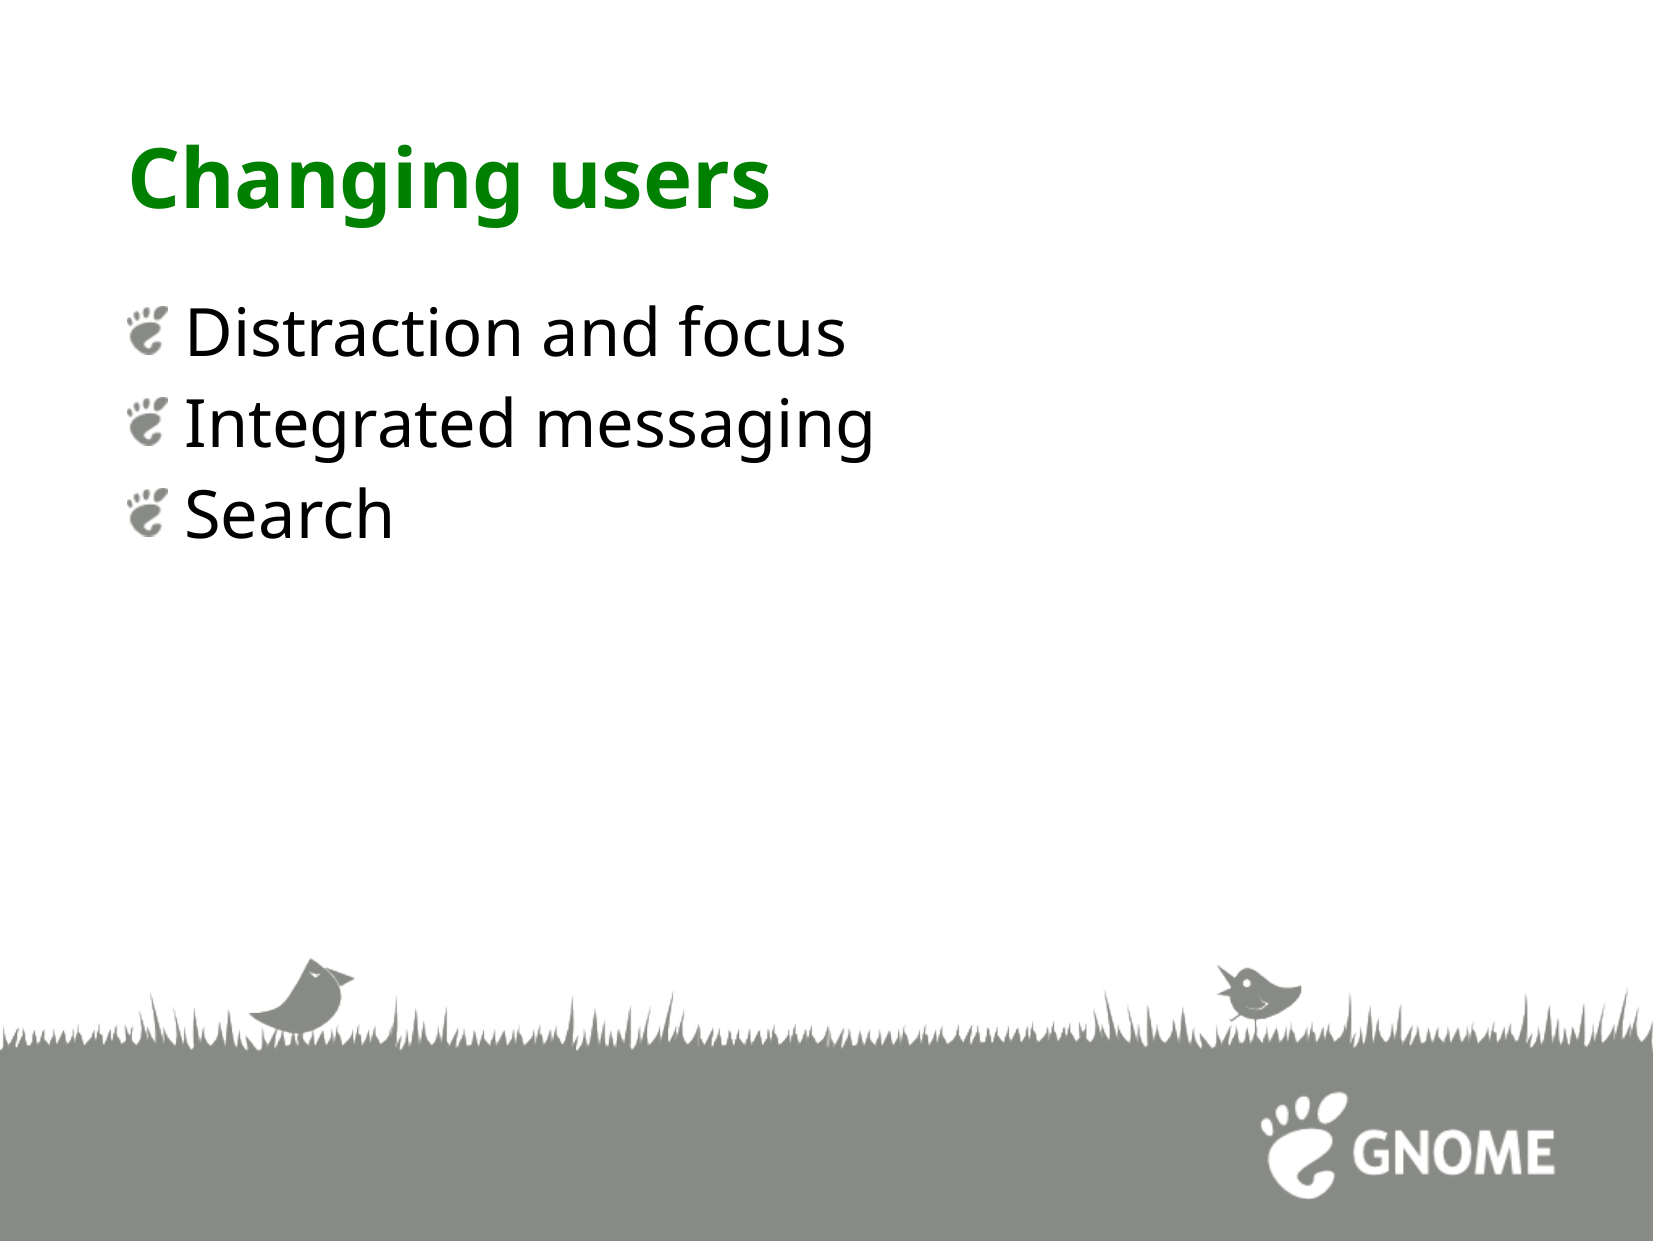

Changing users
 Distraction and focus
 Integrated messaging
 Search